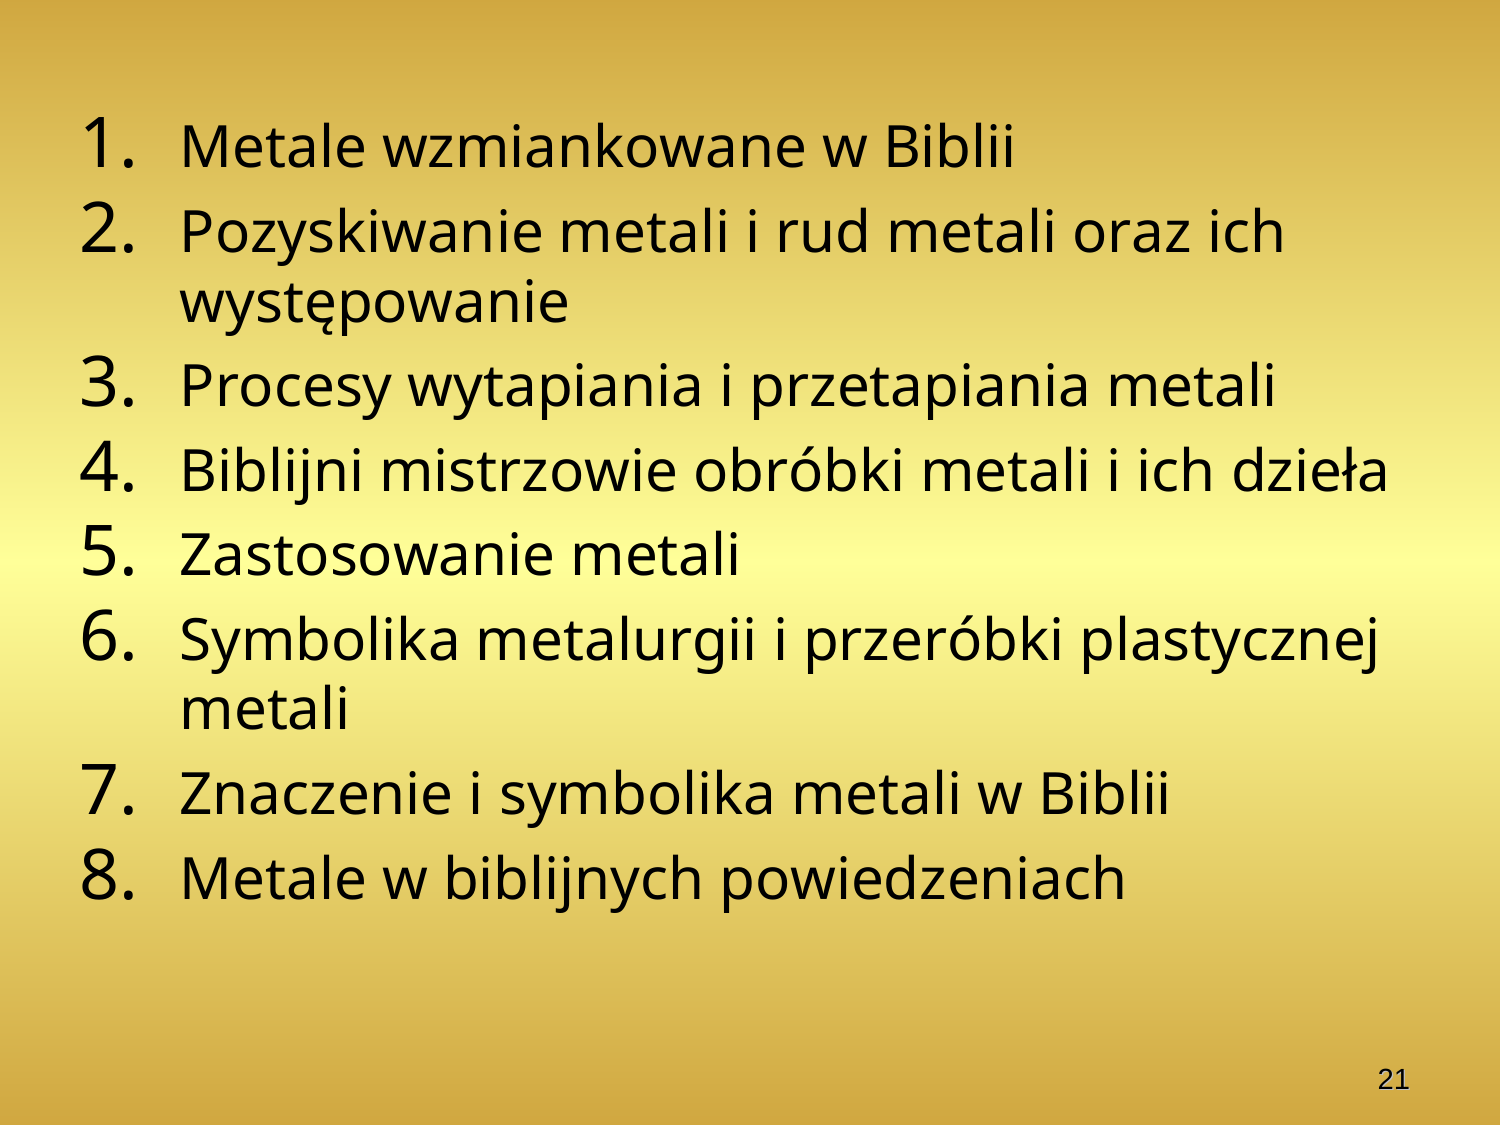

# Metale wzmiankowane w Biblii
Pozyskiwanie metali i rud metali oraz ich występowanie
Procesy wytapiania i przetapiania metali
Biblijni mistrzowie obróbki metali i ich dzieła
Zastosowanie metali
Symbolika metalurgii i przeróbki plastycznej metali
Znaczenie i symbolika metali w Biblii
Metale w biblijnych powiedzeniach